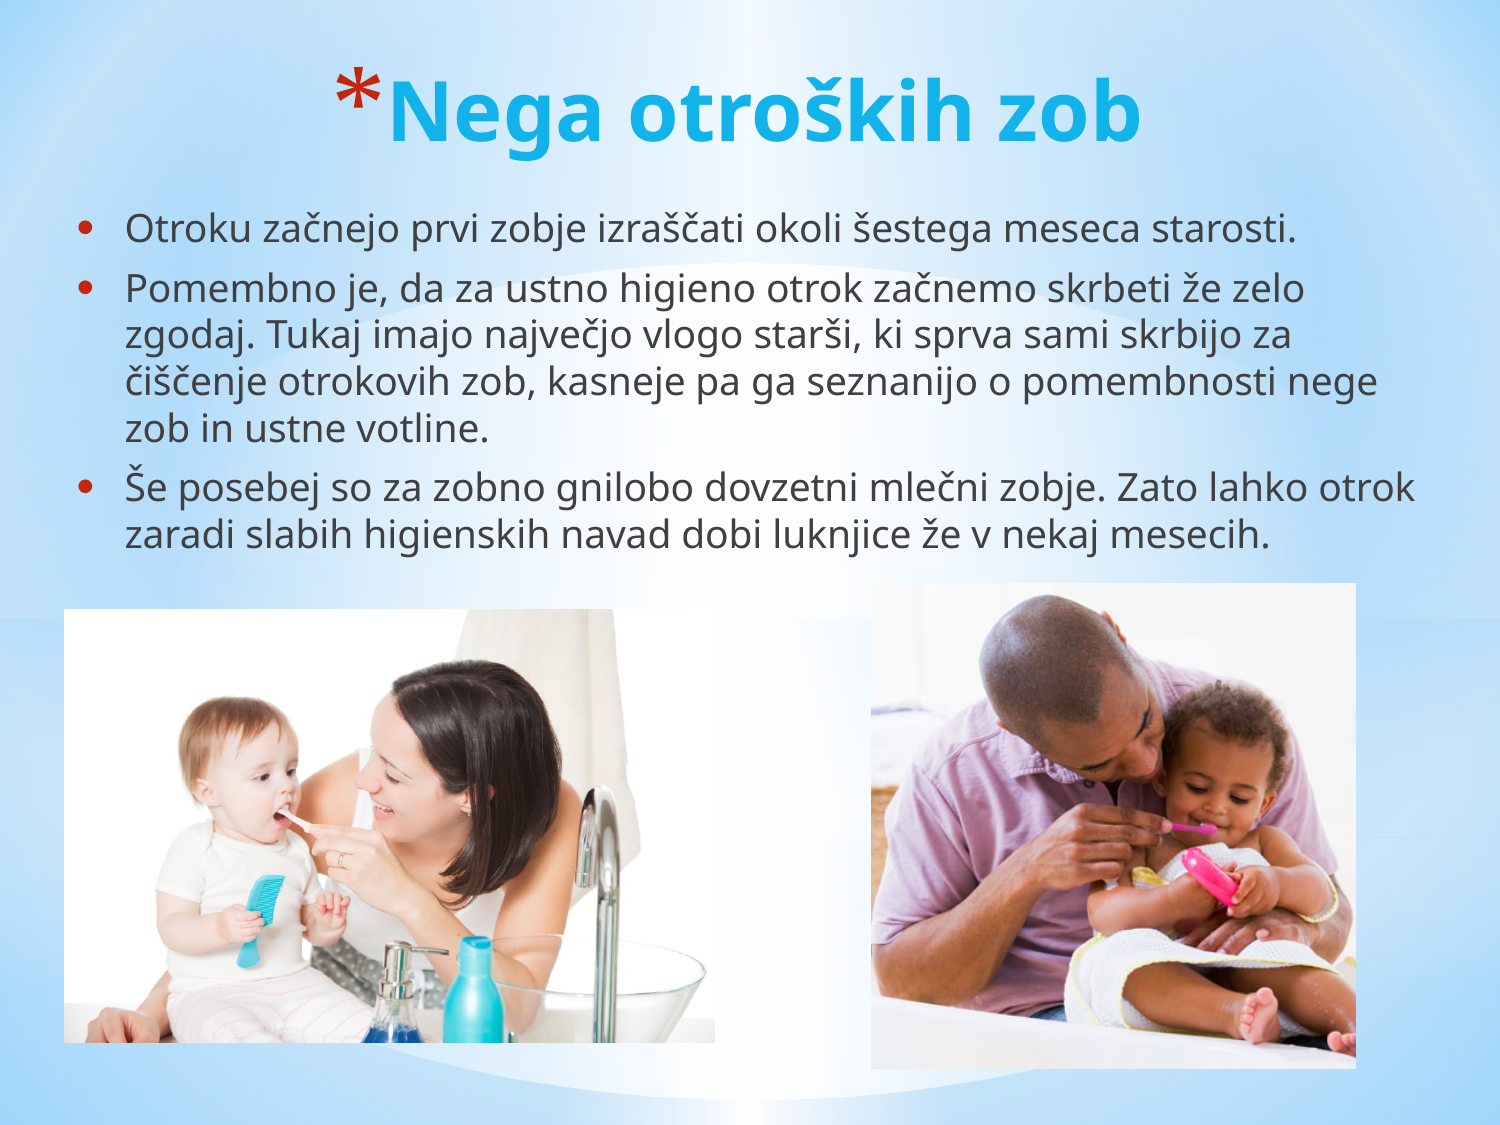

# Nega otroških zob
Otroku začnejo prvi zobje izraščati okoli šestega meseca starosti.
Pomembno je, da za ustno higieno otrok začnemo skrbeti že zelo zgodaj. Tukaj imajo največjo vlogo starši, ki sprva sami skrbijo za čiščenje otrokovih zob, kasneje pa ga seznanijo o pomembnosti nege zob in ustne votline.
Še posebej so za zobno gnilobo dovzetni mlečni zobje. Zato lahko otrok zaradi slabih higienskih navad dobi luknjice že v nekaj mesecih.